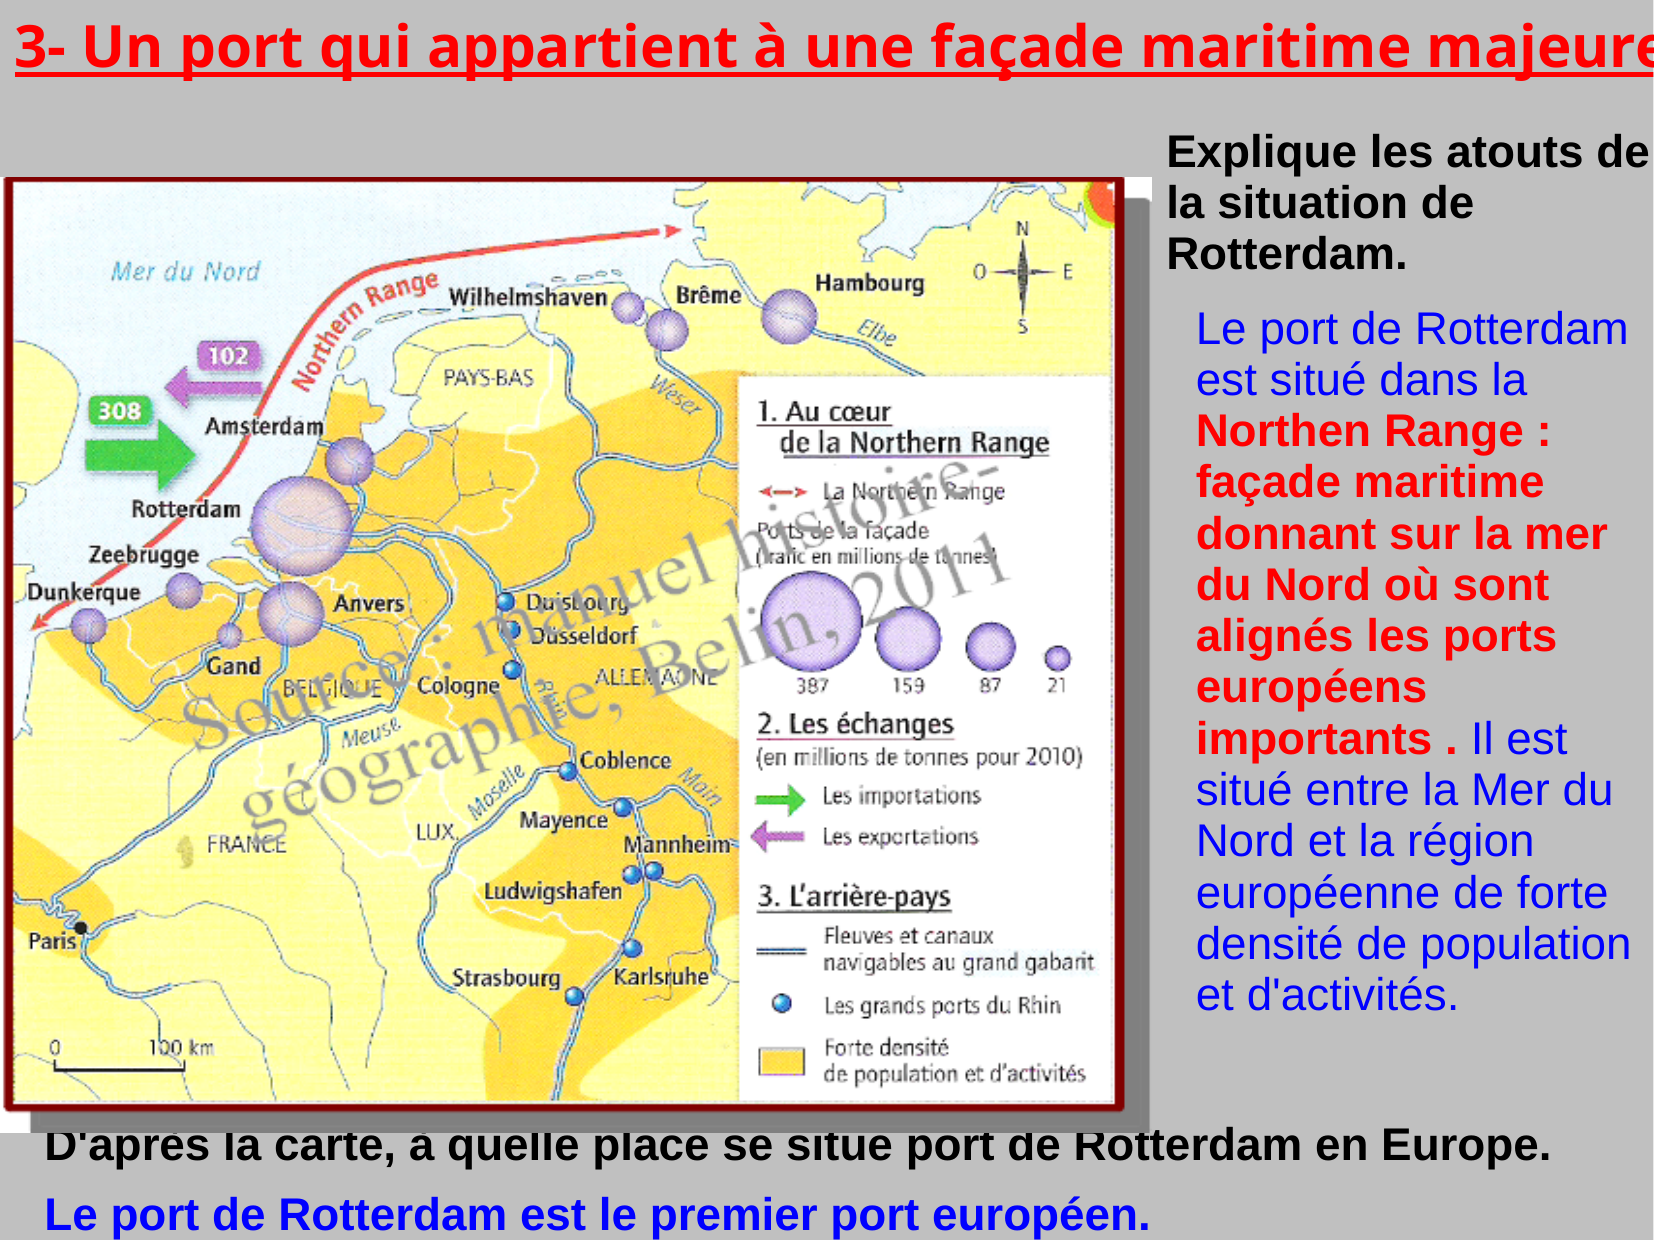

3- Un port qui appartient à une façade maritime majeure.
Explique les atouts de la situation de Rotterdam.
Le port de Rotterdam est situé dans la Northen Range : façade maritime donnant sur la mer du Nord où sont alignés les ports européens importants . Il est situé entre la Mer du Nord et la région européenne de forte densité de population et d'activités.
D'après la carte, à quelle place se situe port de Rotterdam en Europe.
Le port de Rotterdam est le premier port européen.